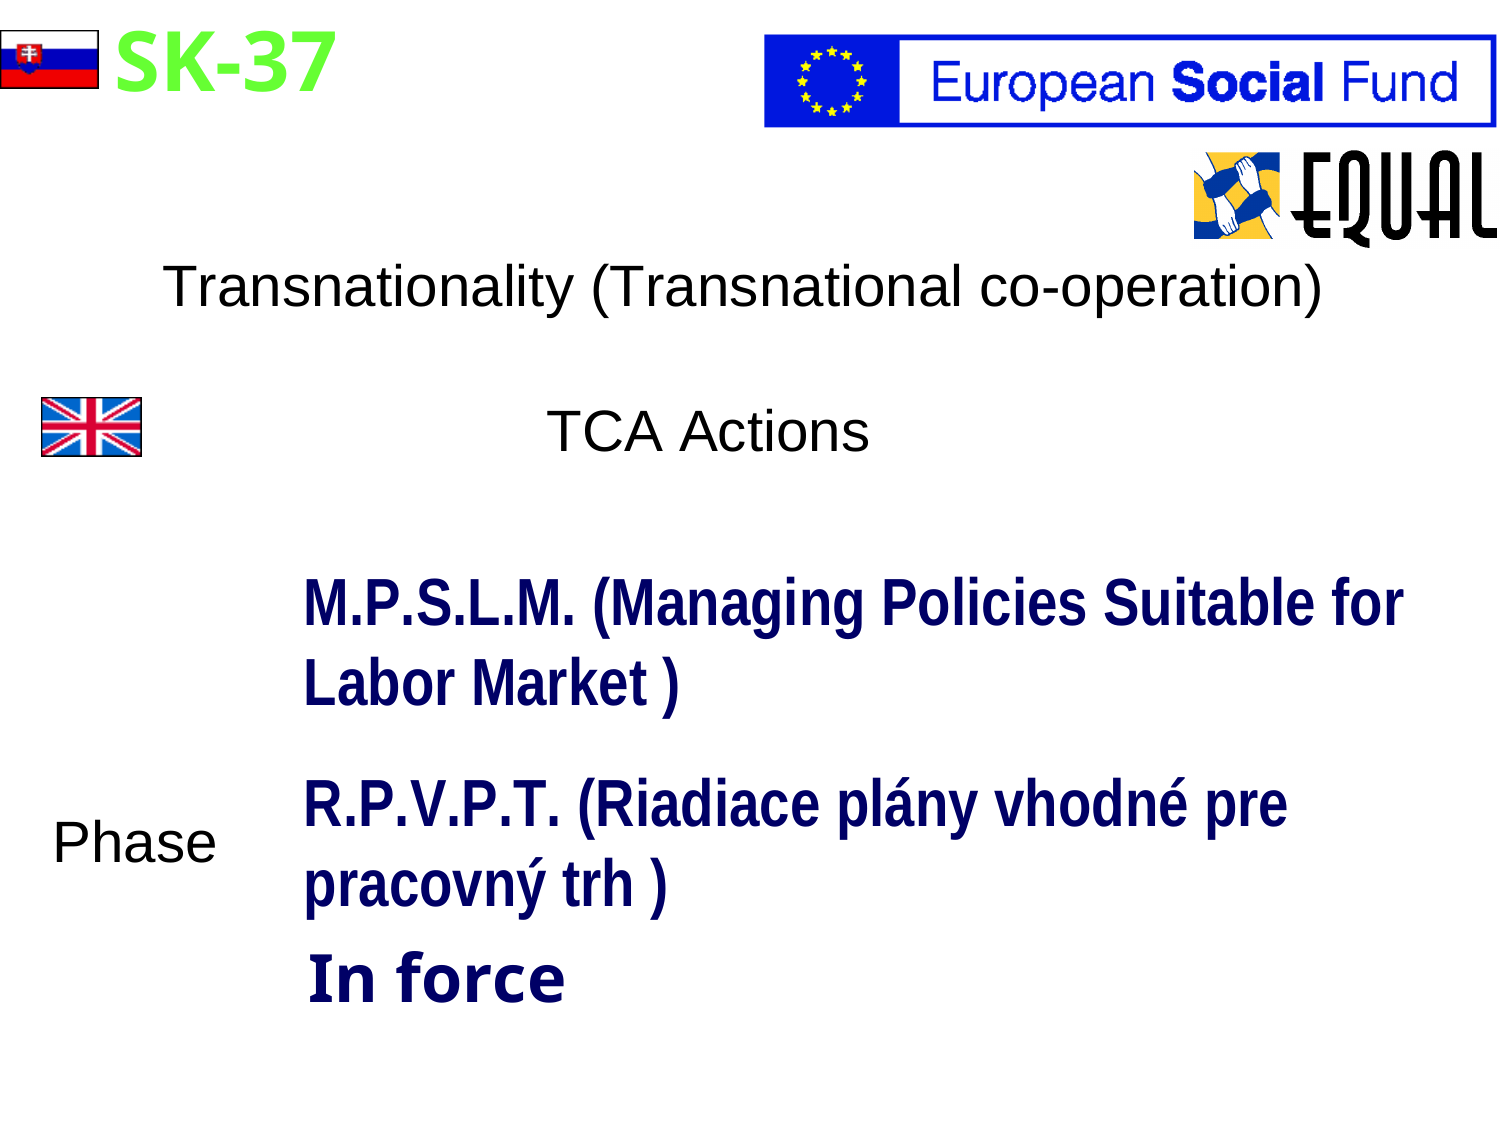

SK-37
Medzinárodná spolupráca
Transnationality (Transnational co-operation)
TCA Actions
M.P.S.L.M. (Managing Policies Suitable for Labor Market )
R.P.V.P.T. (Riadiace plány vhodné pre pracovný trh )
Title
Phase
In force
16